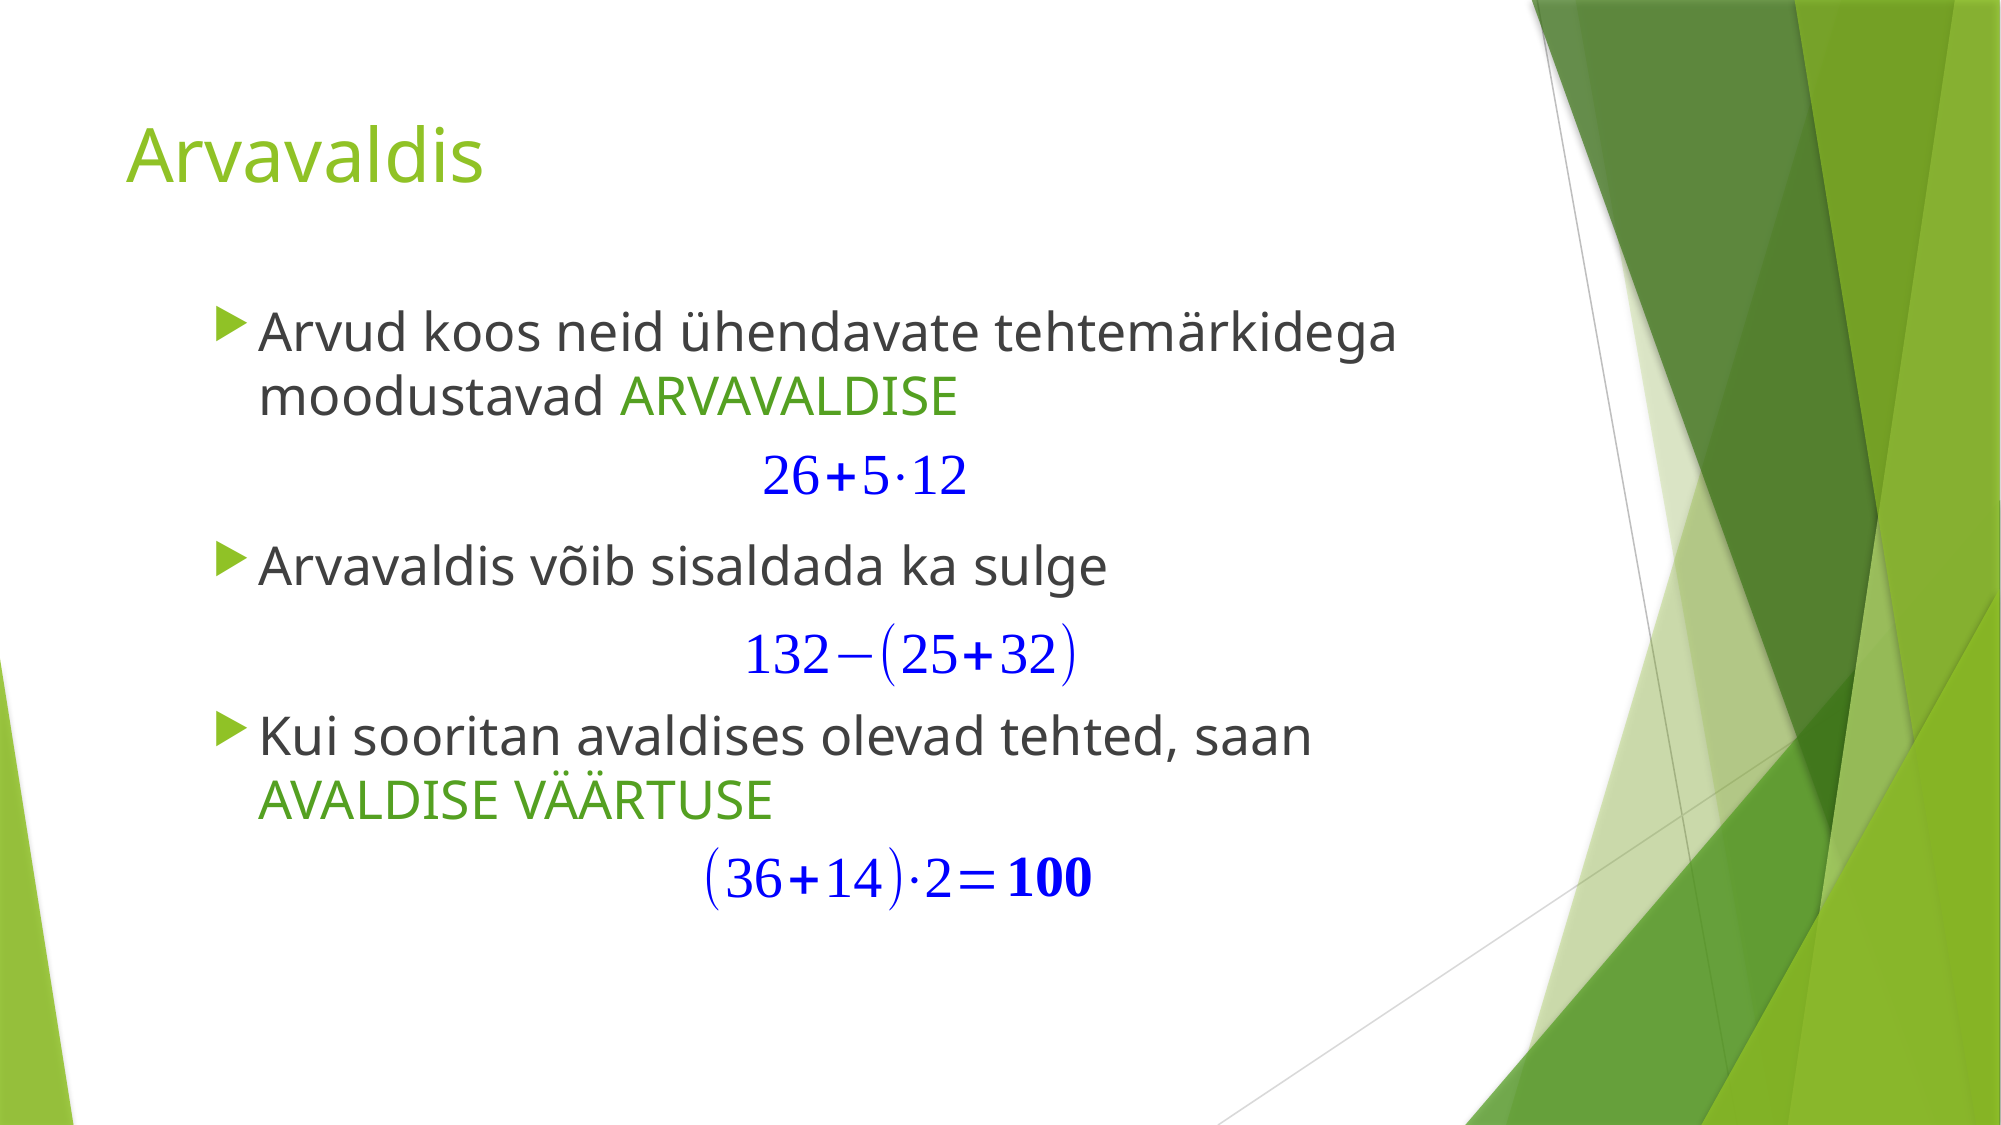

# Arvavaldis
Arvud koos neid ühendavate tehtemärkidega moodustavad ARVAVALDISE
Arvavaldis võib sisaldada ka sulge
Kui sooritan avaldises olevad tehted, saan AVALDISE VÄÄRTUSE